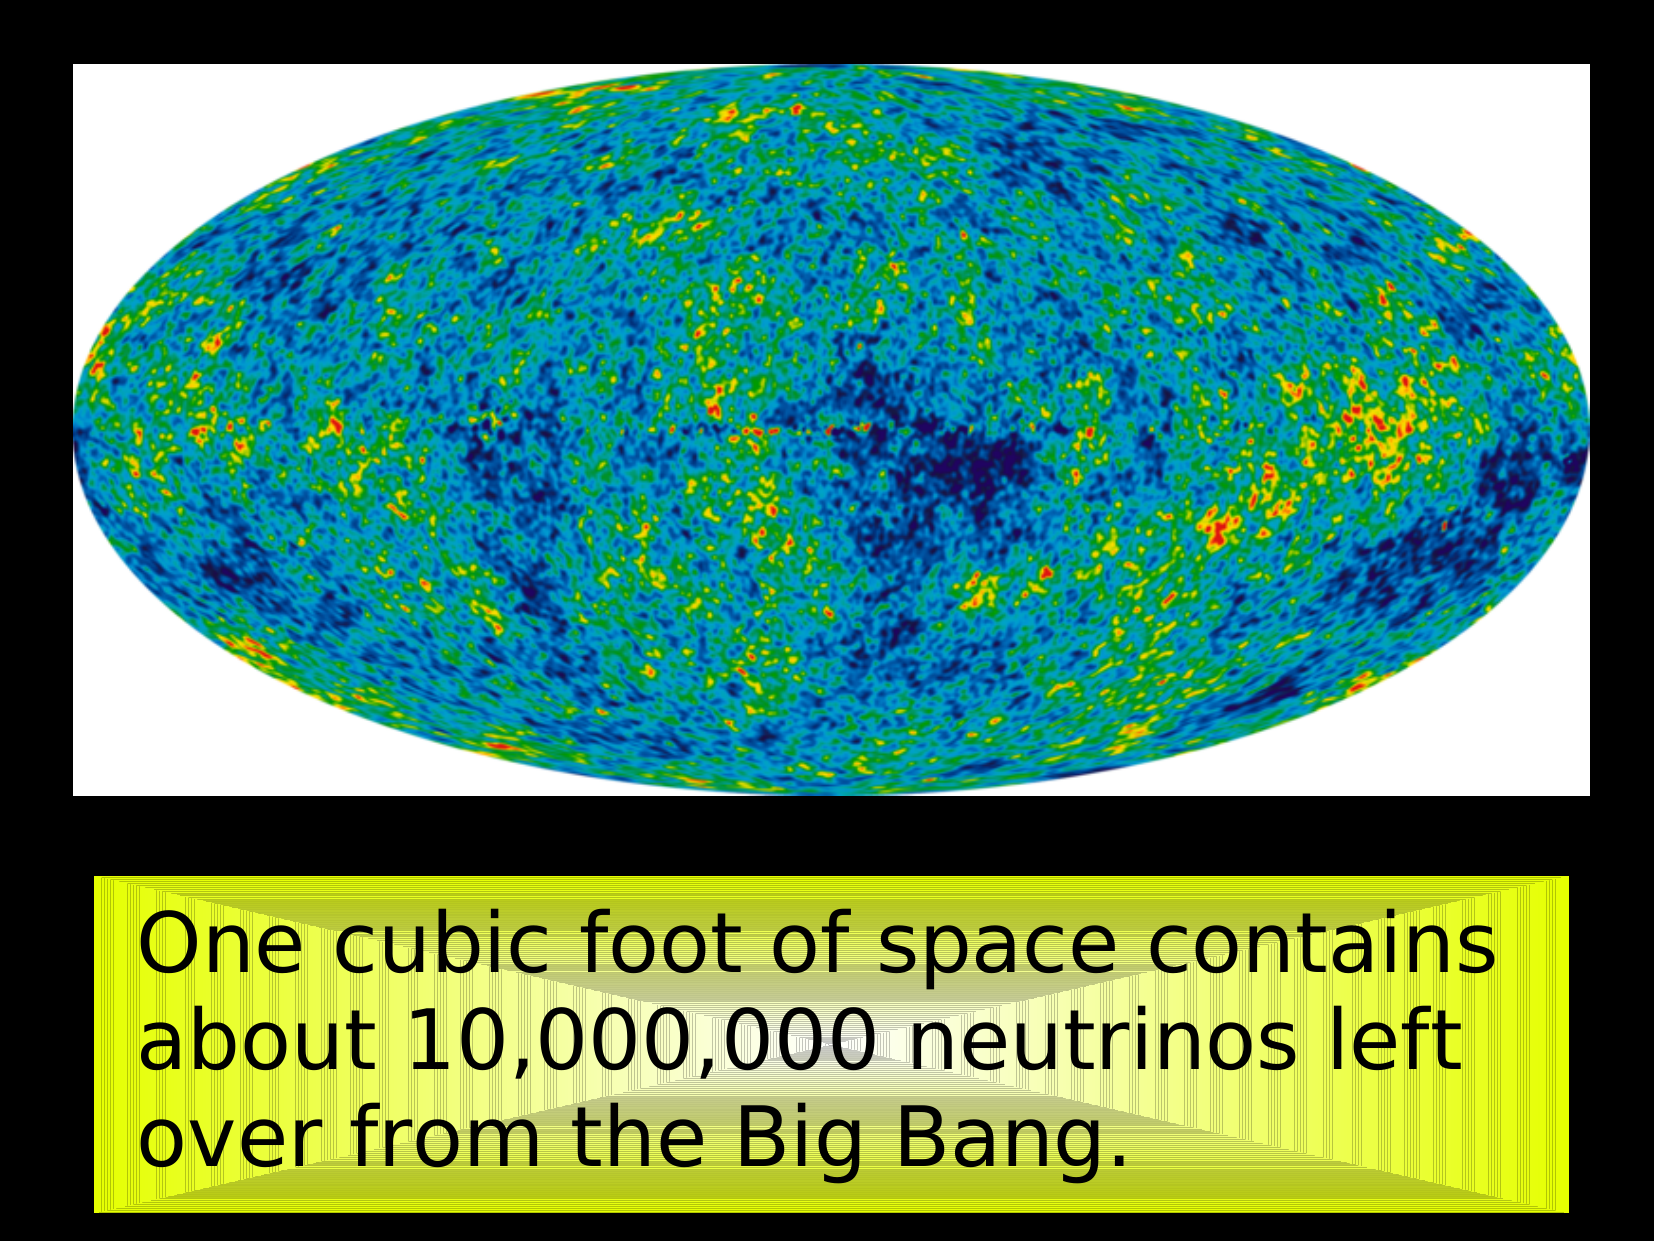

One cubic foot of space contains
about 10,000,000 neutrinos left
over from the Big Bang.